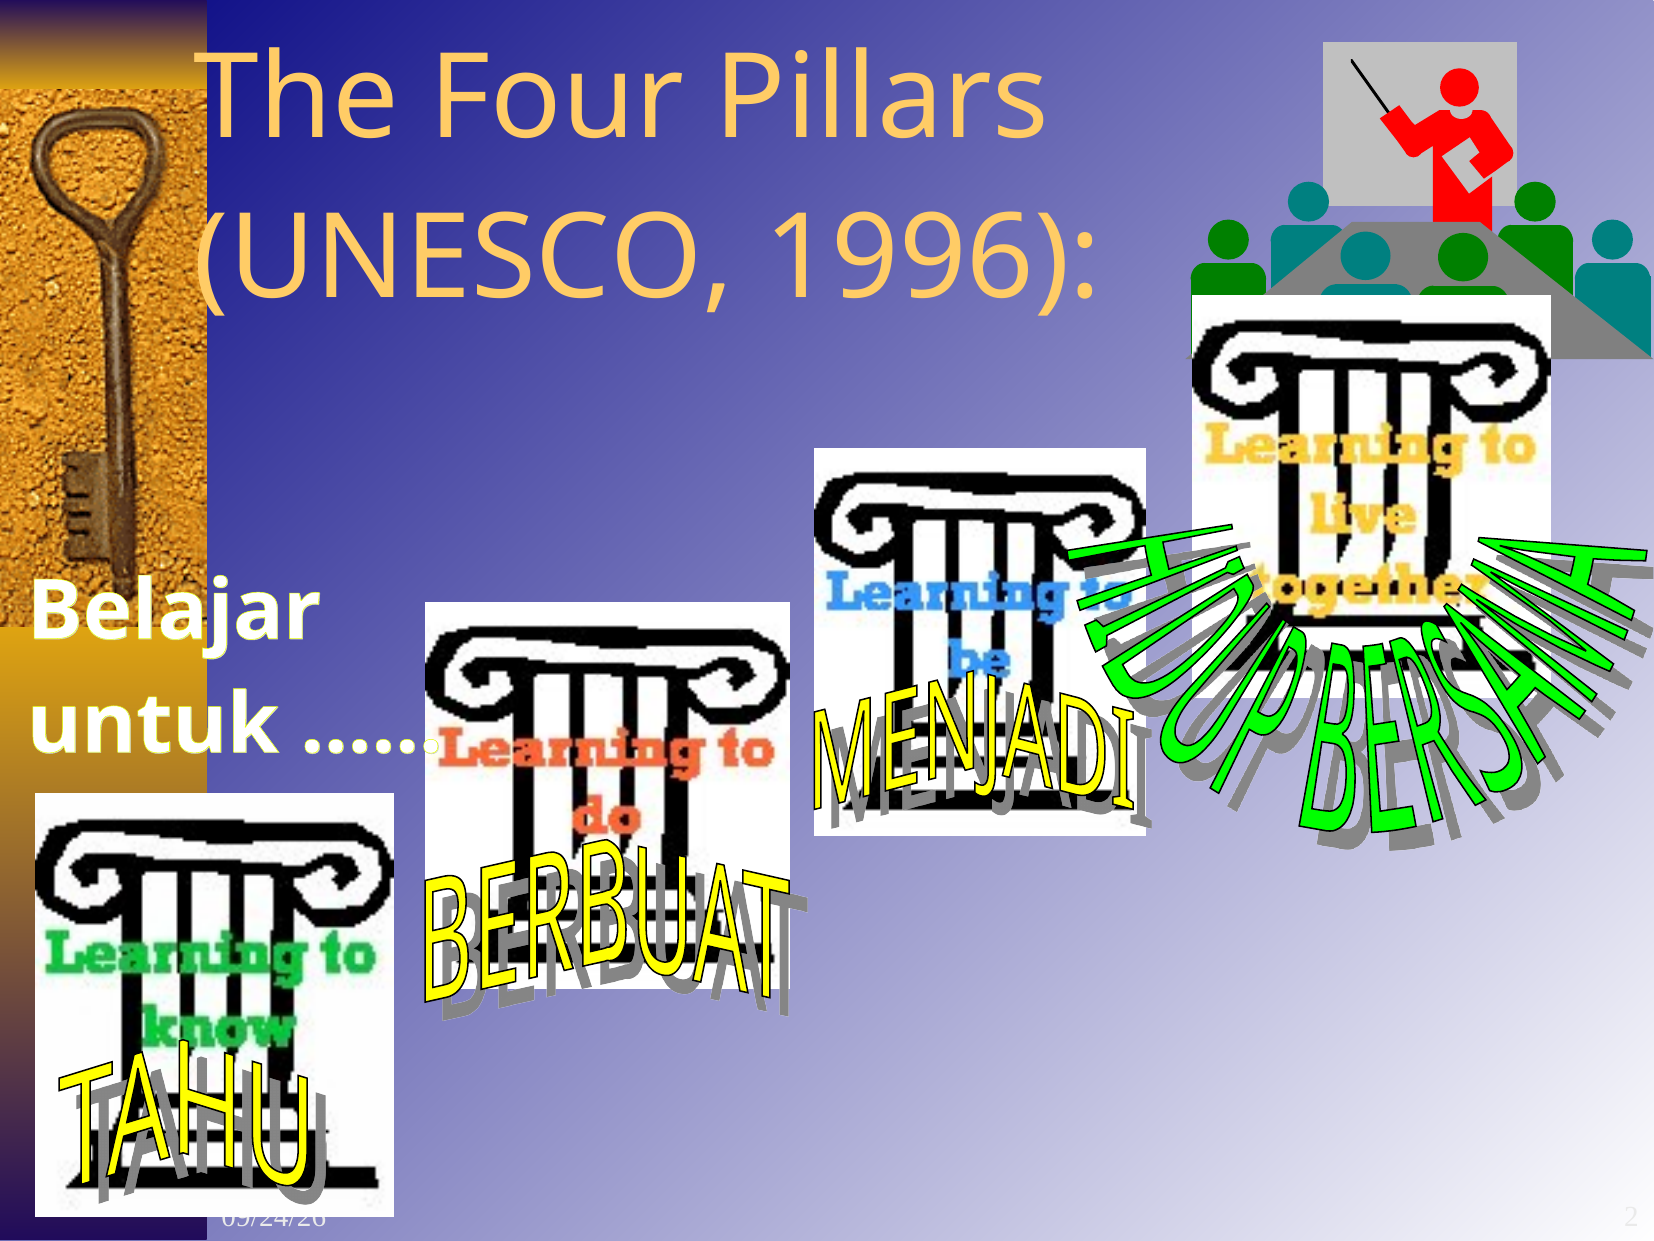

# The Four Pillars (UNESCO, 1996):
HIDUP BERSAMA
Belajar untuk ......
MENJADI
BERBUAT
TAHU
2